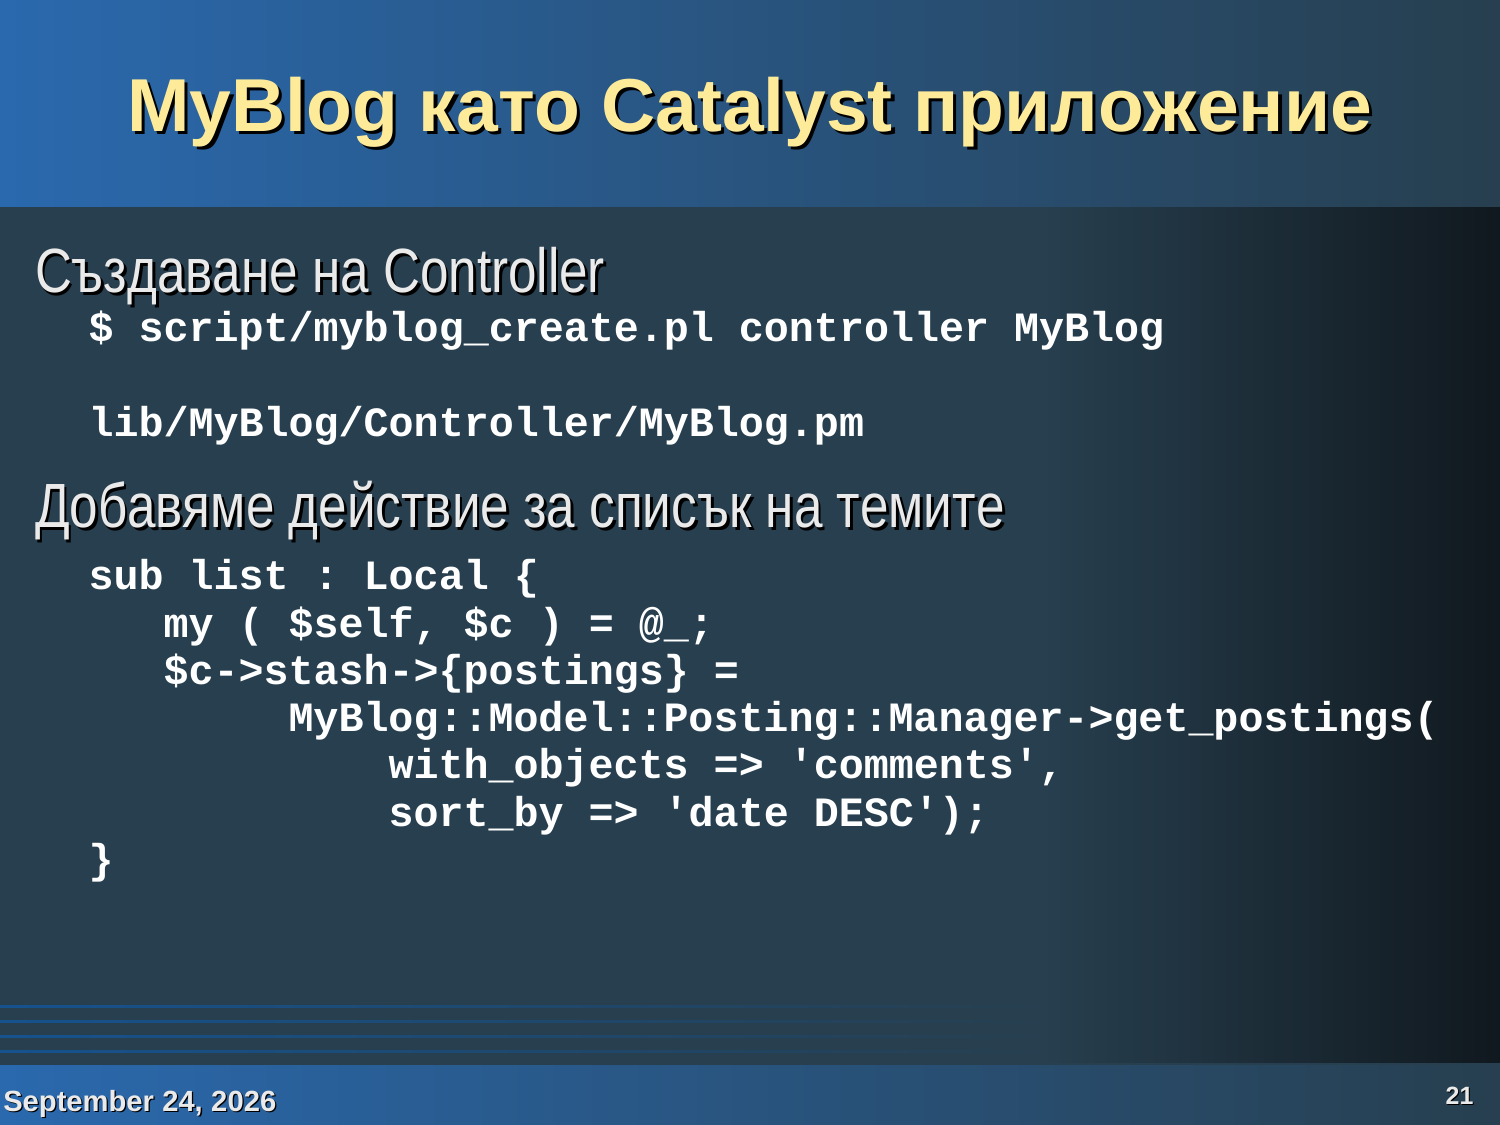

# MyBlog като Catalyst приложение
Създаване на Controller
Добавяме действие за списък на темите
$ script/myblog_create.pl controller MyBlog
lib/MyBlog/Controller/MyBlog.pm
sub list : Local {
 my ( $self, $c ) = @_;
 $c->stash->{postings} =
 MyBlog::Model::Posting::Manager->get_postings(
 with_objects => 'comments',
 sort_by => 'date DESC');
}